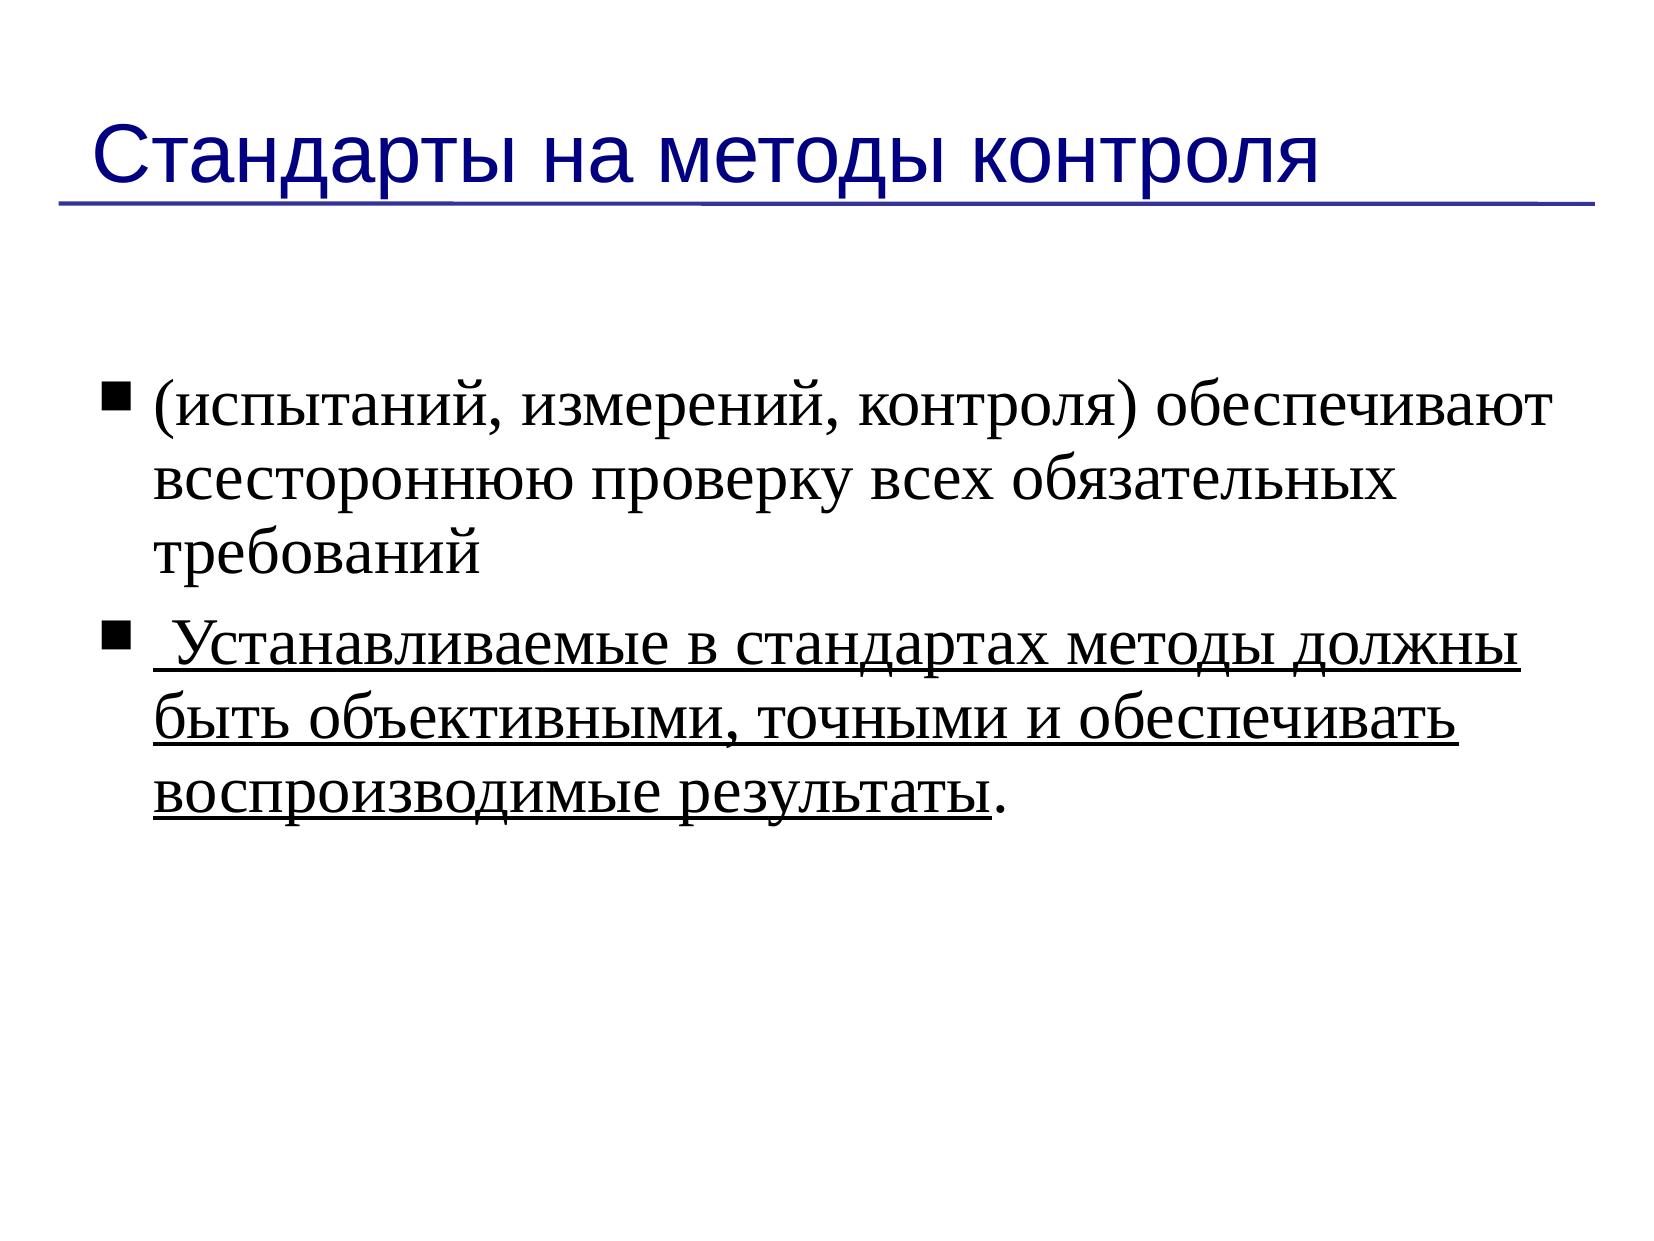

# Стандарты на методы контроля
(испытаний, измерений, контроля) обеспечивают всестороннюю проверку всех обязательных требований
 Устанавливаемые в стандартах методы должны быть объективными, точными и обеспечивать воспроизводимые результаты.